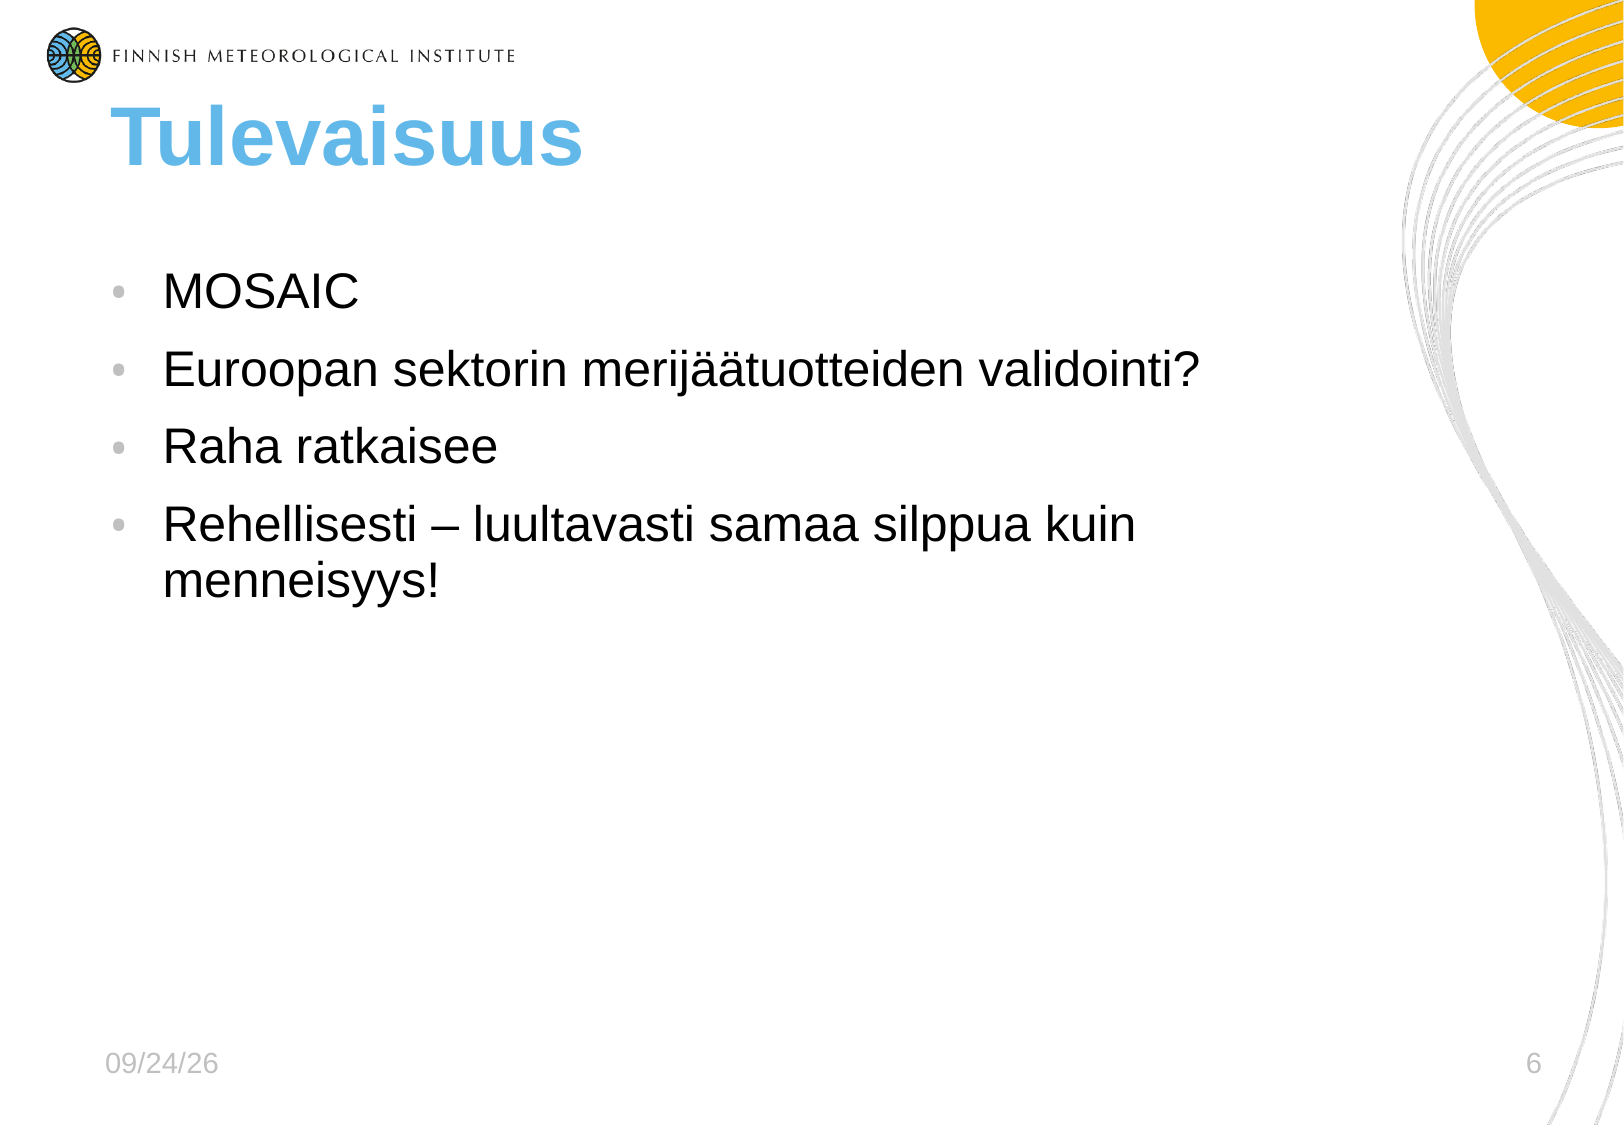

# Tulevaisuus
MOSAIC
Euroopan sektorin merijäätuotteiden validointi?
Raha ratkaisee
Rehellisesti – luultavasti samaa silppua kuin
menneisyys!
6